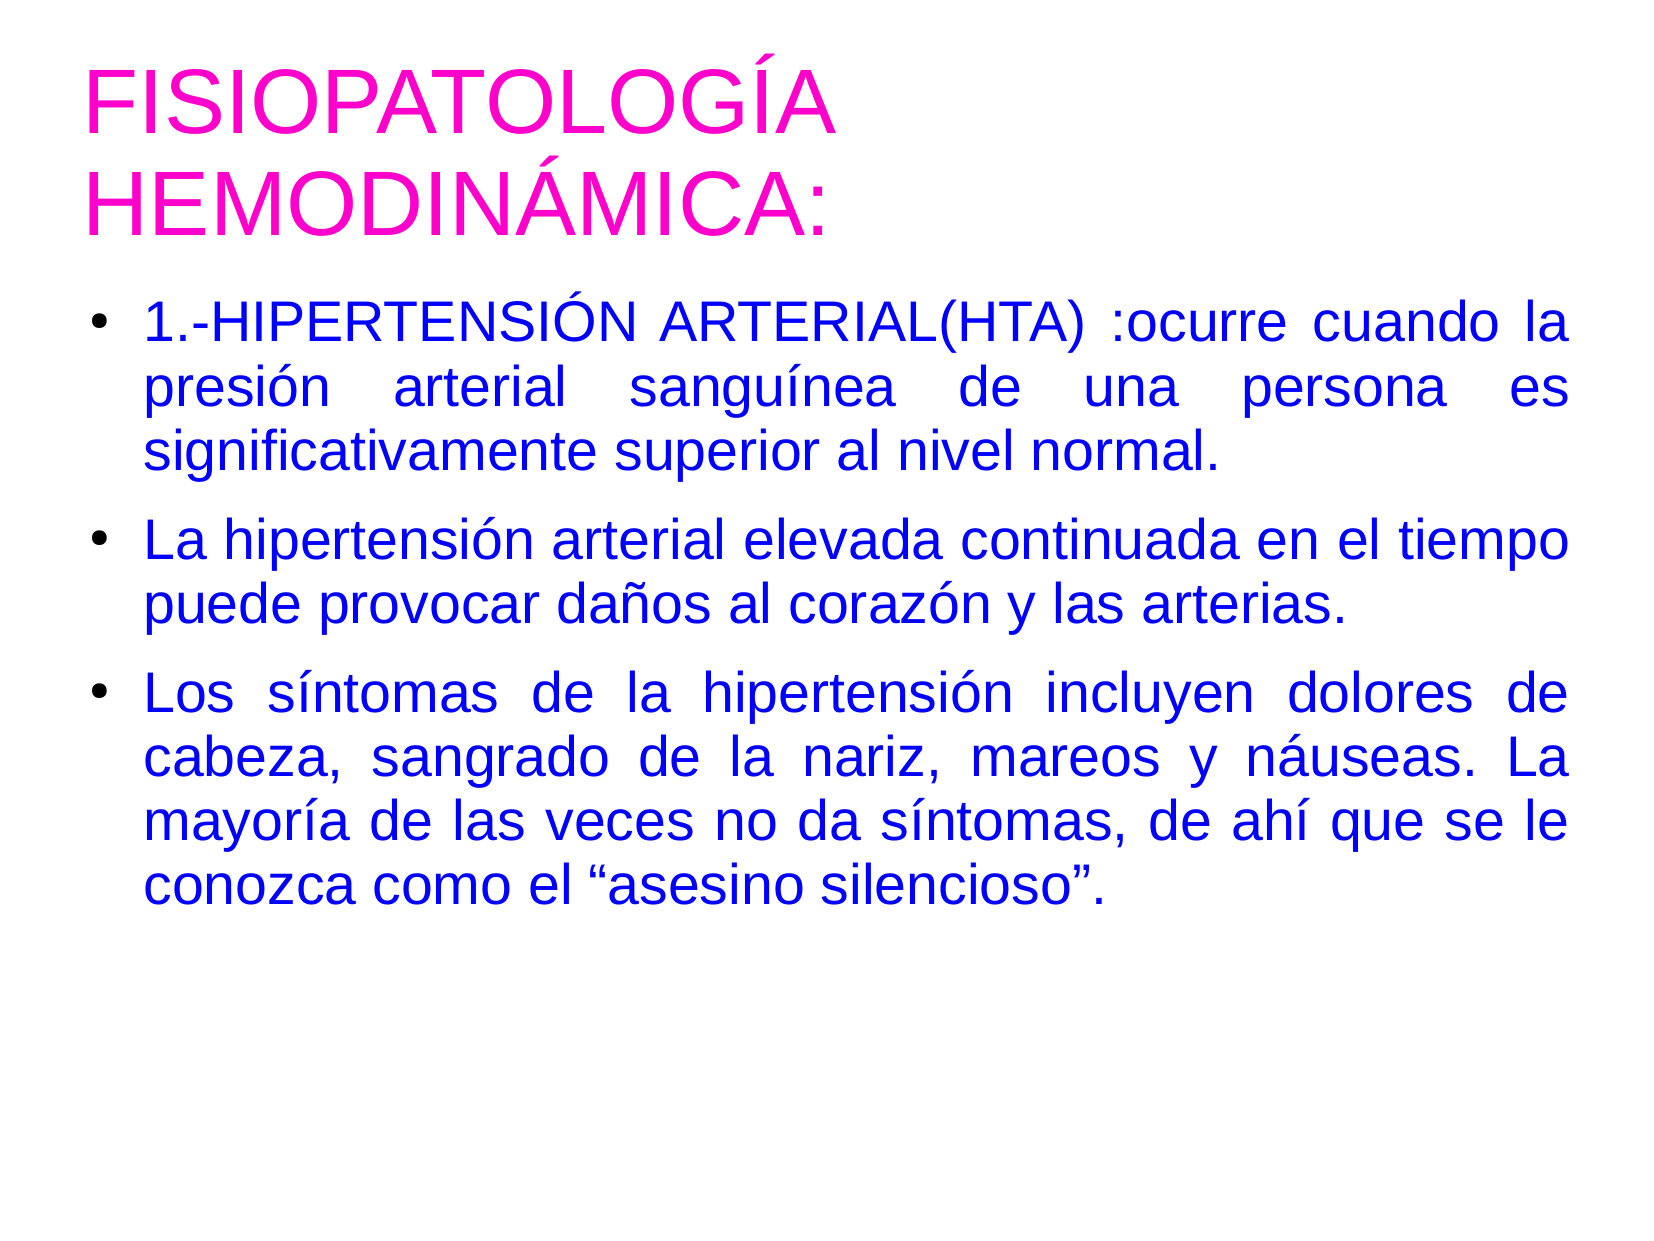

# FISIOPATOLOGÍA HEMODINÁMICA:
1.-HIPERTENSIÓN ARTERIAL(HTA) :ocurre cuando la presión arterial sanguínea de una persona es significativamente superior al nivel normal.
La hipertensión arterial elevada continuada en el tiempo puede provocar daños al corazón y las arterias.
Los síntomas de la hipertensión incluyen dolores de cabeza, sangrado de la nariz, mareos y náuseas. La mayoría de las veces no da síntomas, de ahí que se le conozca como el “asesino silencioso”.